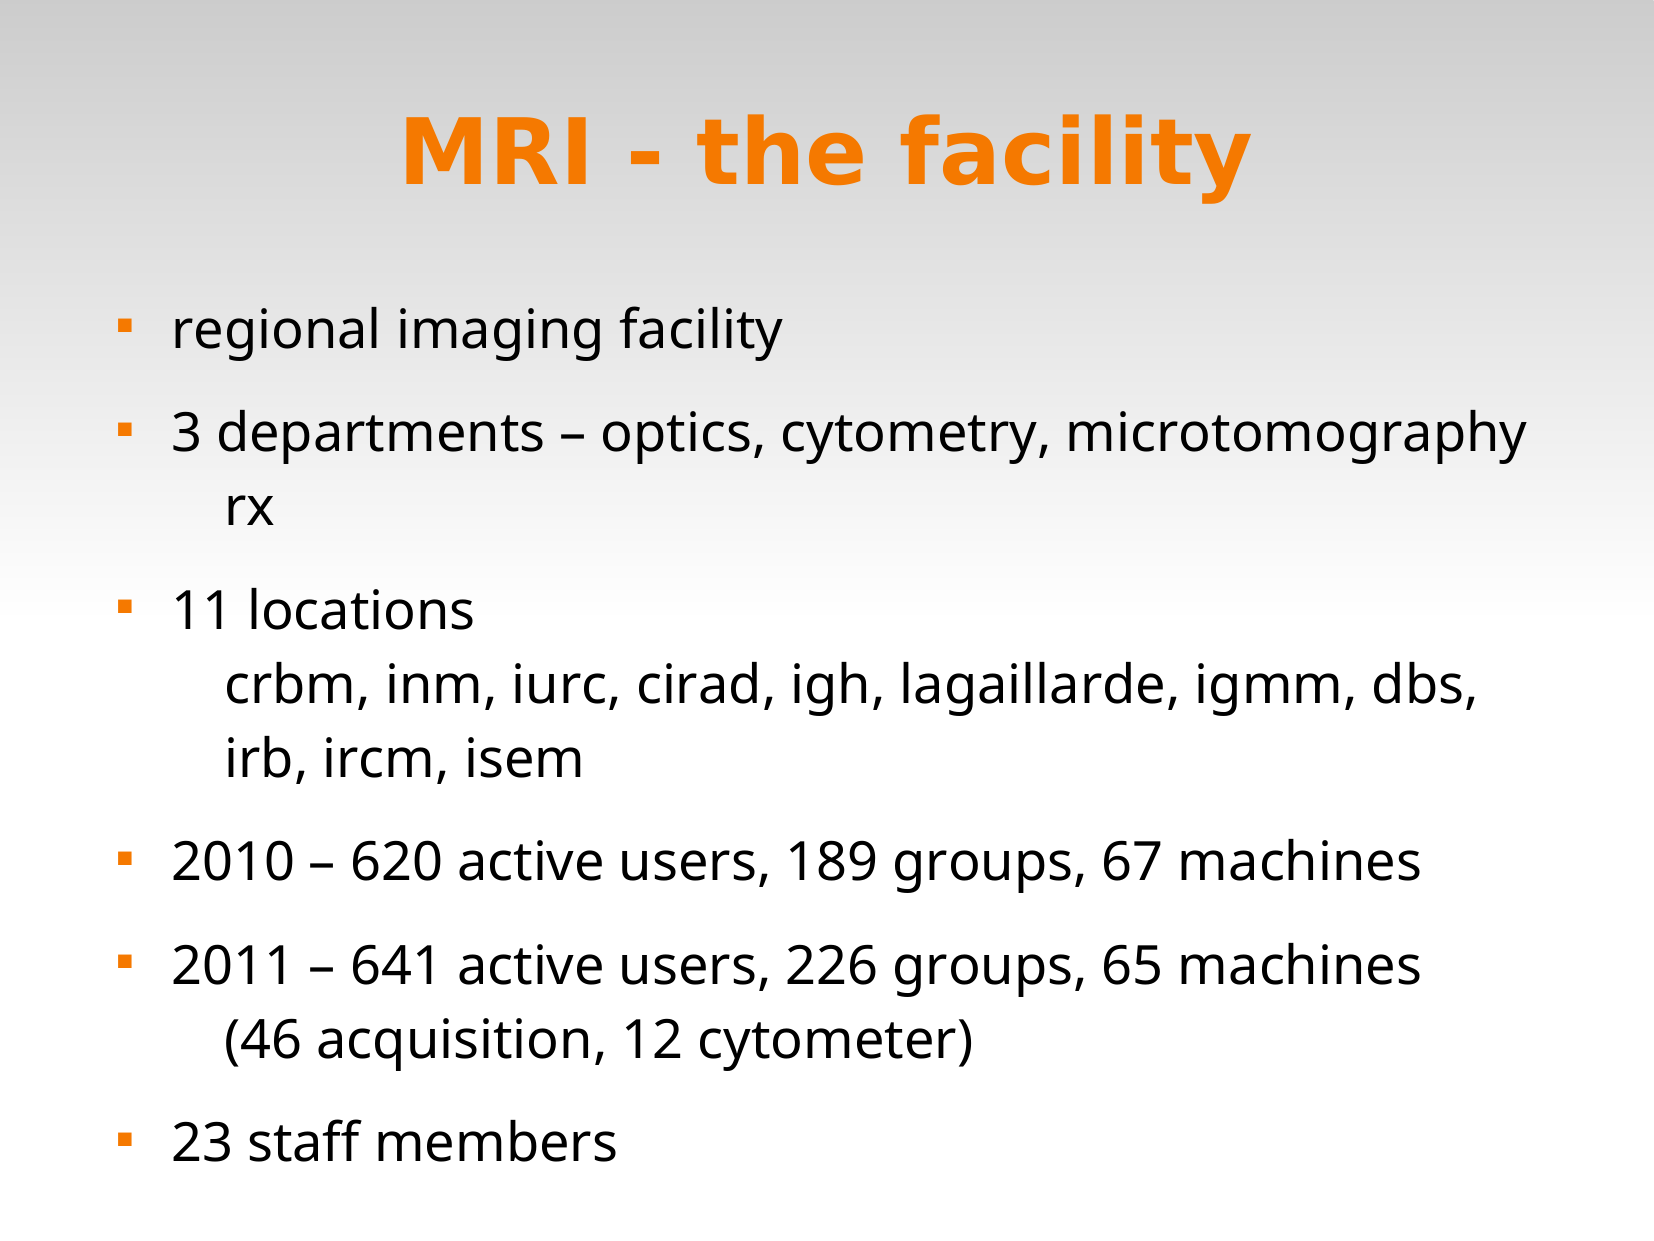

# MRI - the facility
regional imaging facility
3 departments – optics, cytometry, microtomography rx
11 locations
crbm, inm, iurc, cirad, igh, lagaillarde, igmm, dbs, irb, ircm, isem
2010 – 620 active users, 189 groups, 67 machines
2011 – 641 active users, 226 groups, 65 machines
(46 acquisition, 12 cytometer)
23 staff members